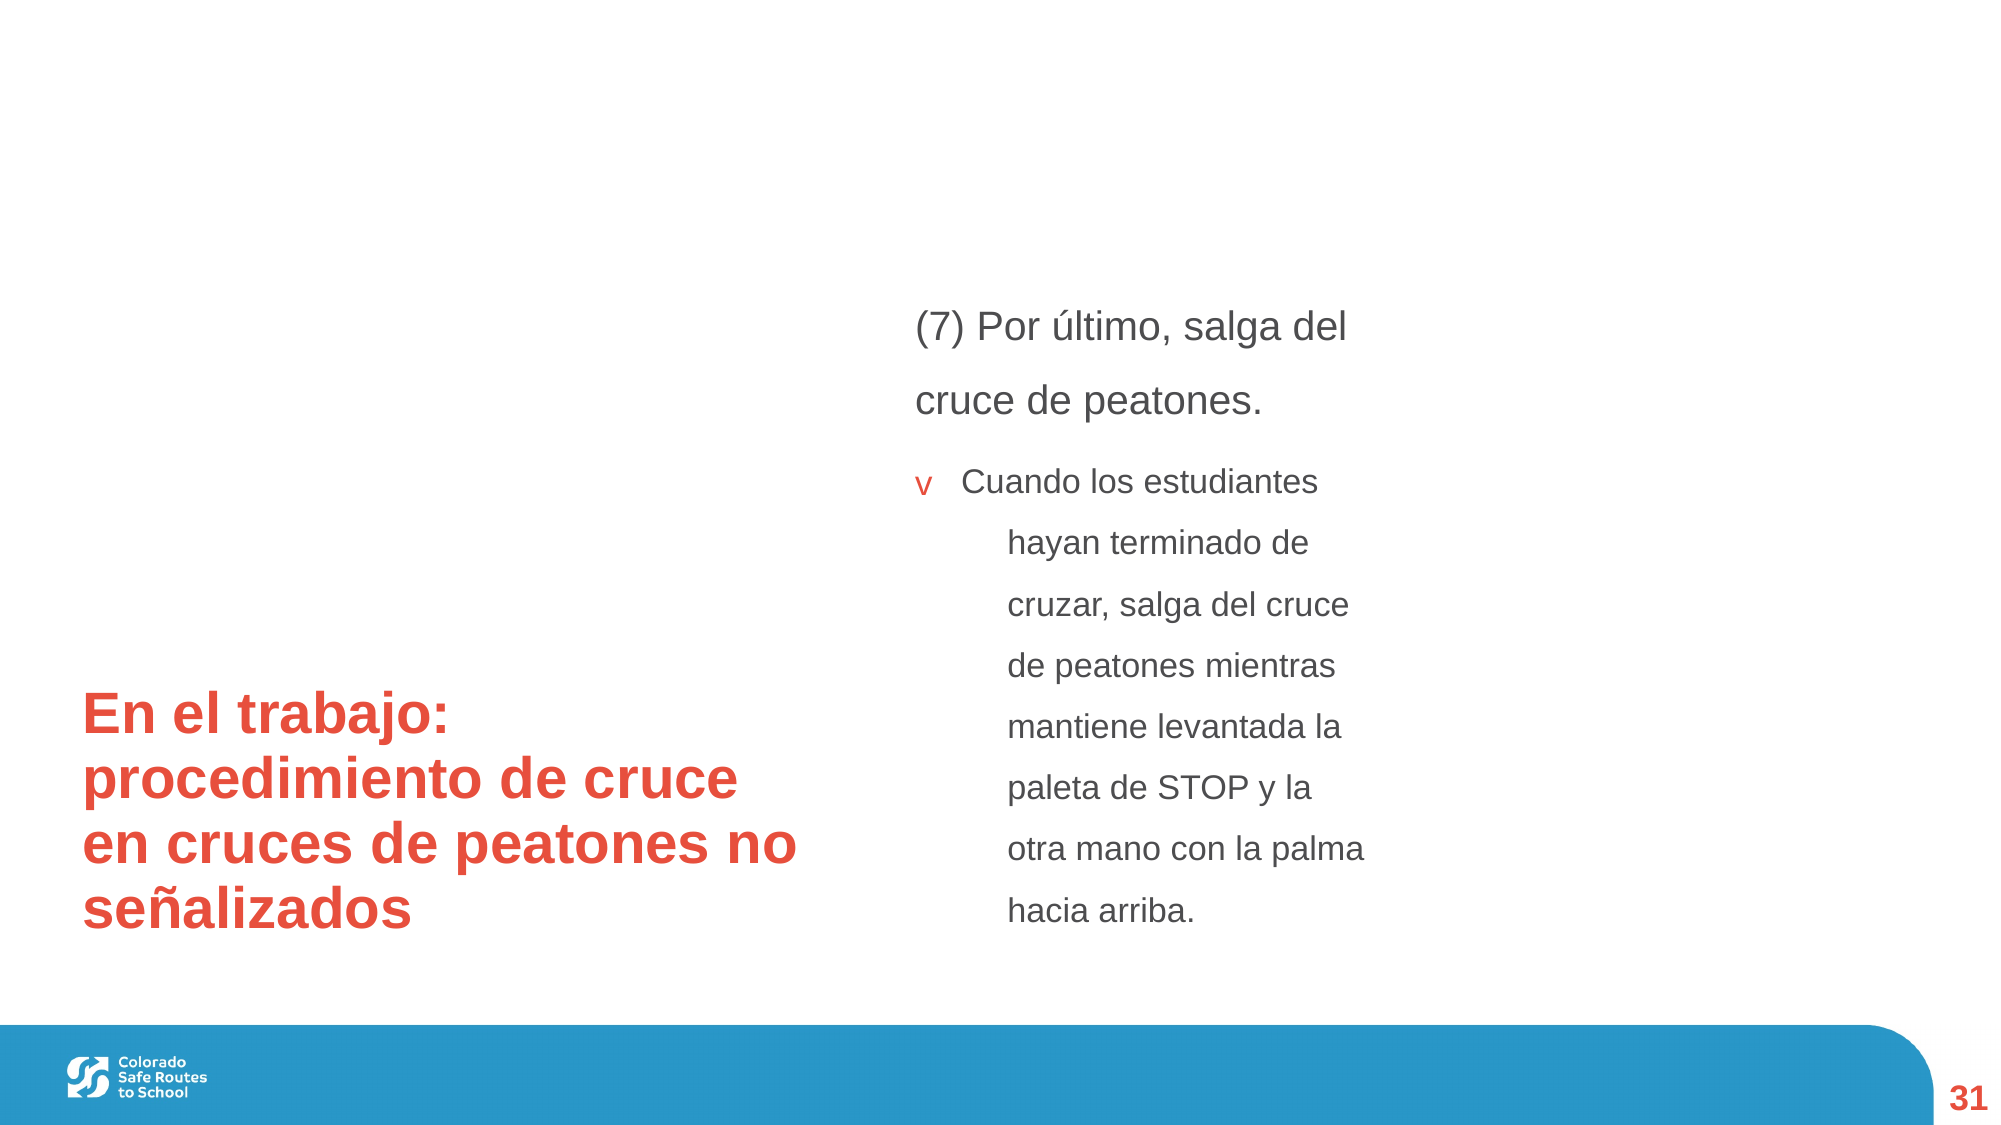

# En el trabajo: procedimiento de cruce en cruces de peatones no señalizados
(7) Por último, salga del cruce de peatones.
Cuando los estudiantes hayan terminado de cruzar, salga del cruce de peatones mientras mantiene levantada la paleta de STOP y la otra mano con la palma hacia arriba.
31